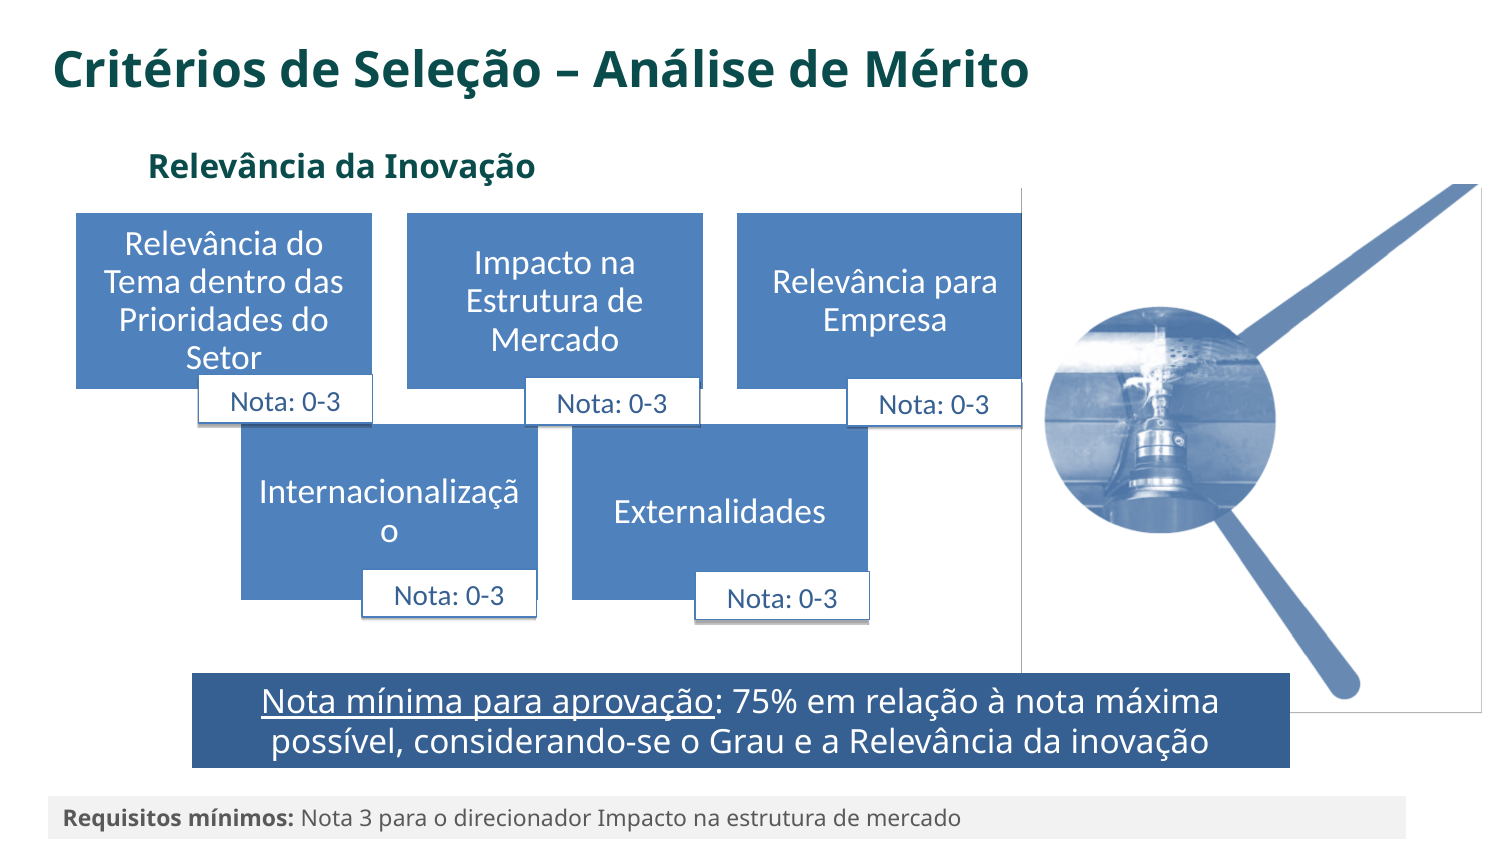

Critérios de Seleção – Análise de Mérito
Relevância da Inovação
Relevância do Tema dentro das Prioridades do Setor
Impacto na Estrutura de Mercado
Relevância para Empresa
Internacionalização
Externalidades
Nota: 0-3
Nota: 0-3
Nota: 0-3
Nota: 0-3
Nota: 0-3
Nota mínima para aprovação: 75% em relação à nota máxima possível, considerando-se o Grau e a Relevância da inovação
Requisitos mínimos: Nota 3 para o direcionador Impacto na estrutura de mercado